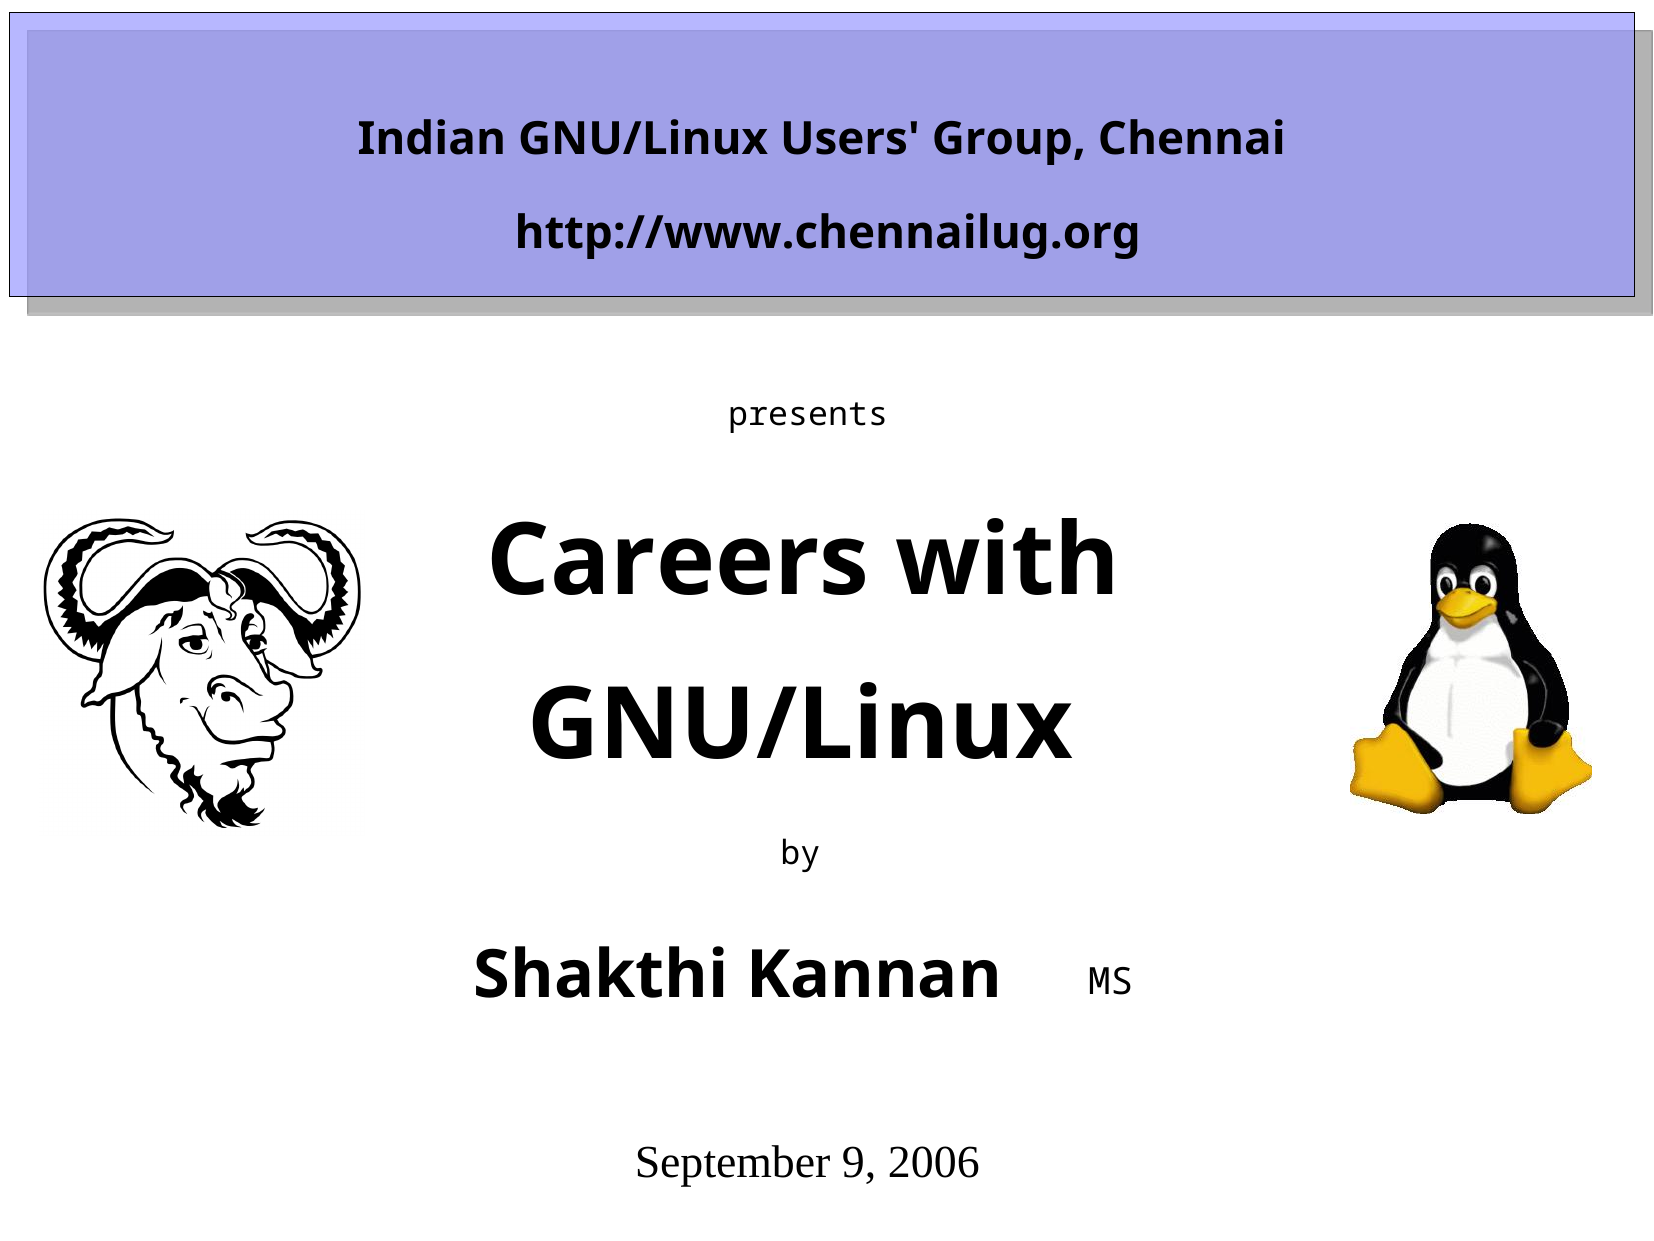

Indian GNU/Linux Users' Group, Chennai
http://www.chennailug.org
presents
Careers with
GNU/Linux
by
Shakthi Kannan
MS
September 9, 2006